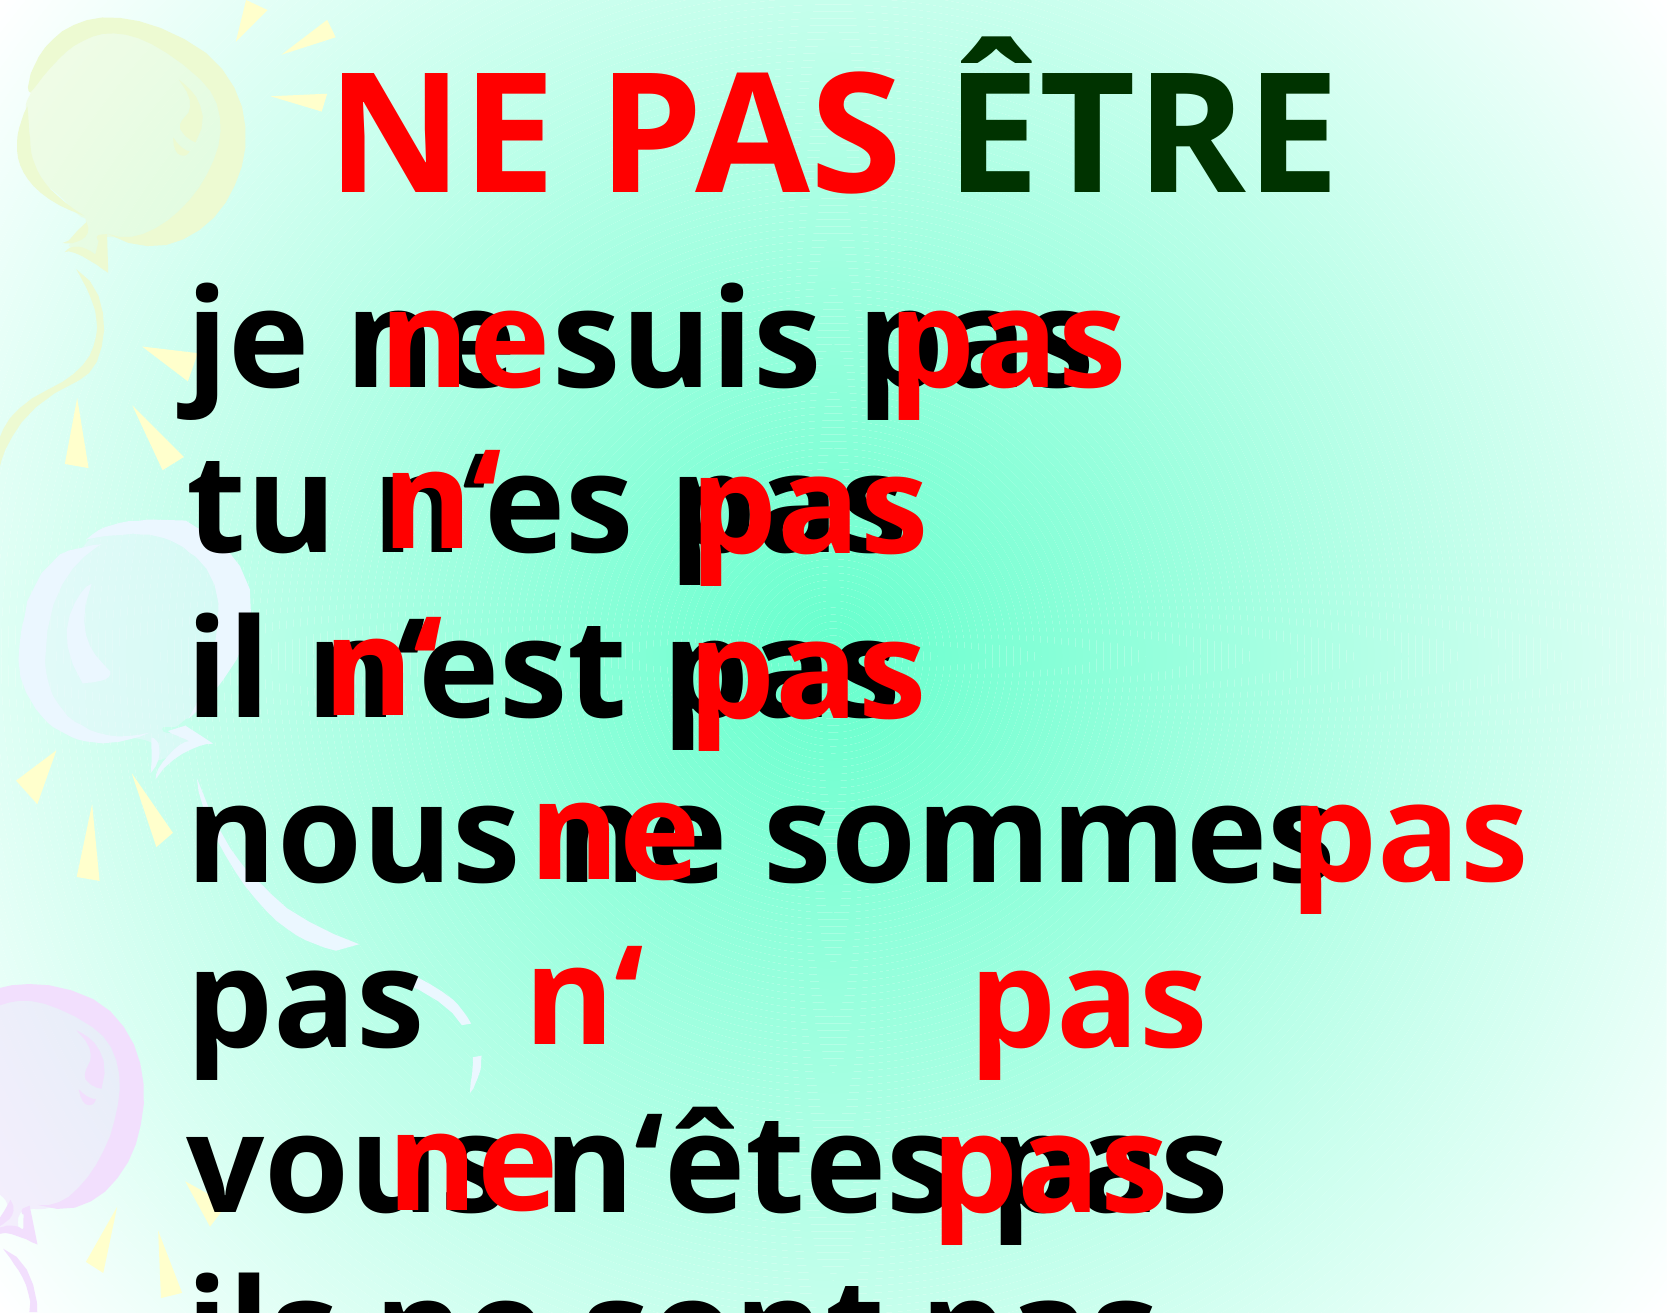

NE PAS ÊTRE
je ne suis pas
tu n‘es pas
il n‘est pas
nous ne sommes pas
vous n‘êtes pas
ils ne sont pas
ne
pas
n‘
pas
n‘
pas
ne
pas
n‘
pas
ne
pas